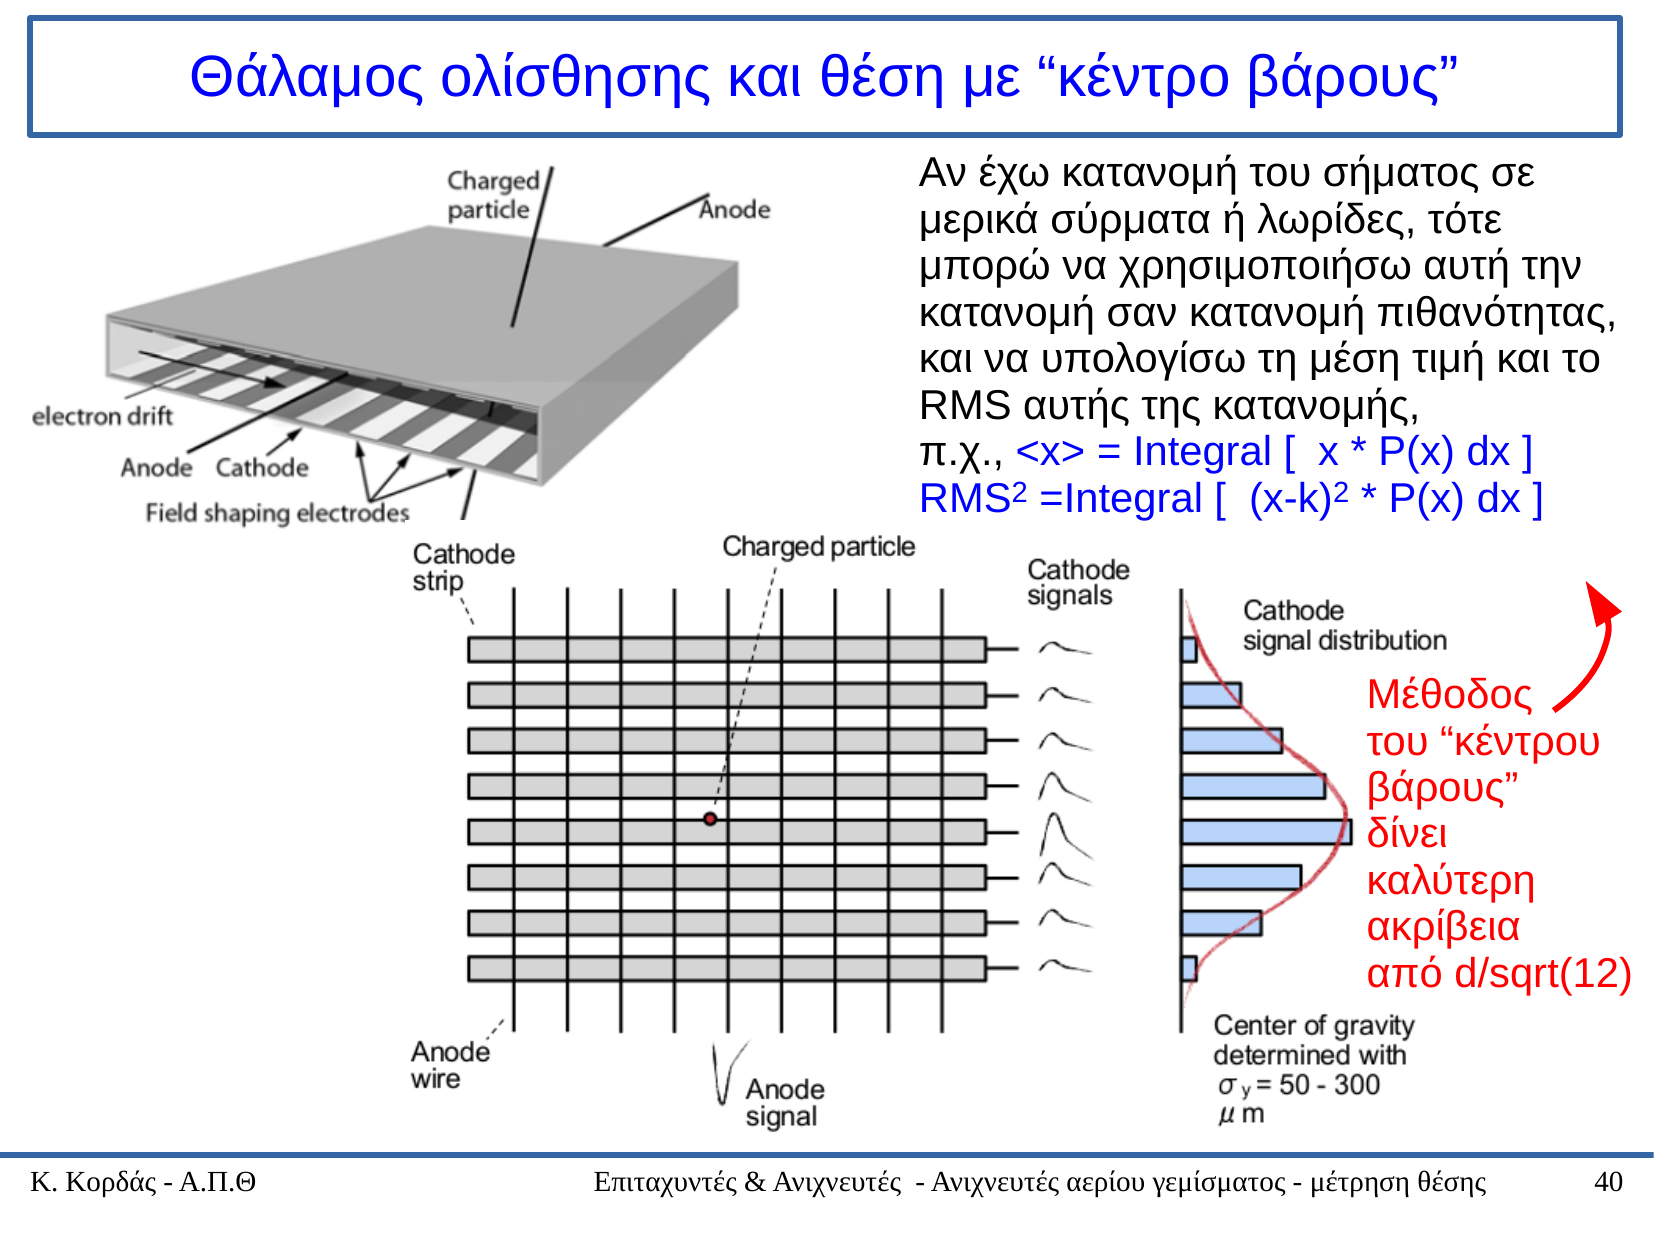

# Θάλαμος ολίσθησης και θέση με “κέντρο βάρους”
Αν έχω κατανομή του σήματος σε
μερικά σύρματα ή λωρίδες, τότε
μπορώ να χρησιμοποιήσω αυτή την
κατανομή σαν κατανομή πιθανότητας,
και να υπολογίσω τη μέση τιμή και το
RMS αυτής της κατανομής,
π.χ., <x> = Ιntegral [ x * P(x) dx ]
RMS2 =Ιntegral [ (x-k)2 * P(x) dx ]
Μέθοδος
του “κέντρου
βάρους”
δίνει
καλύτερη
ακρίβεια
από d/sqrt(12)
Κ. Κορδάς - Α.Π.Θ
Επιταχυντές & Ανιχνευτές - Ανιχνευτές αερίου γεμίσματος - μέτρηση θέσης
40